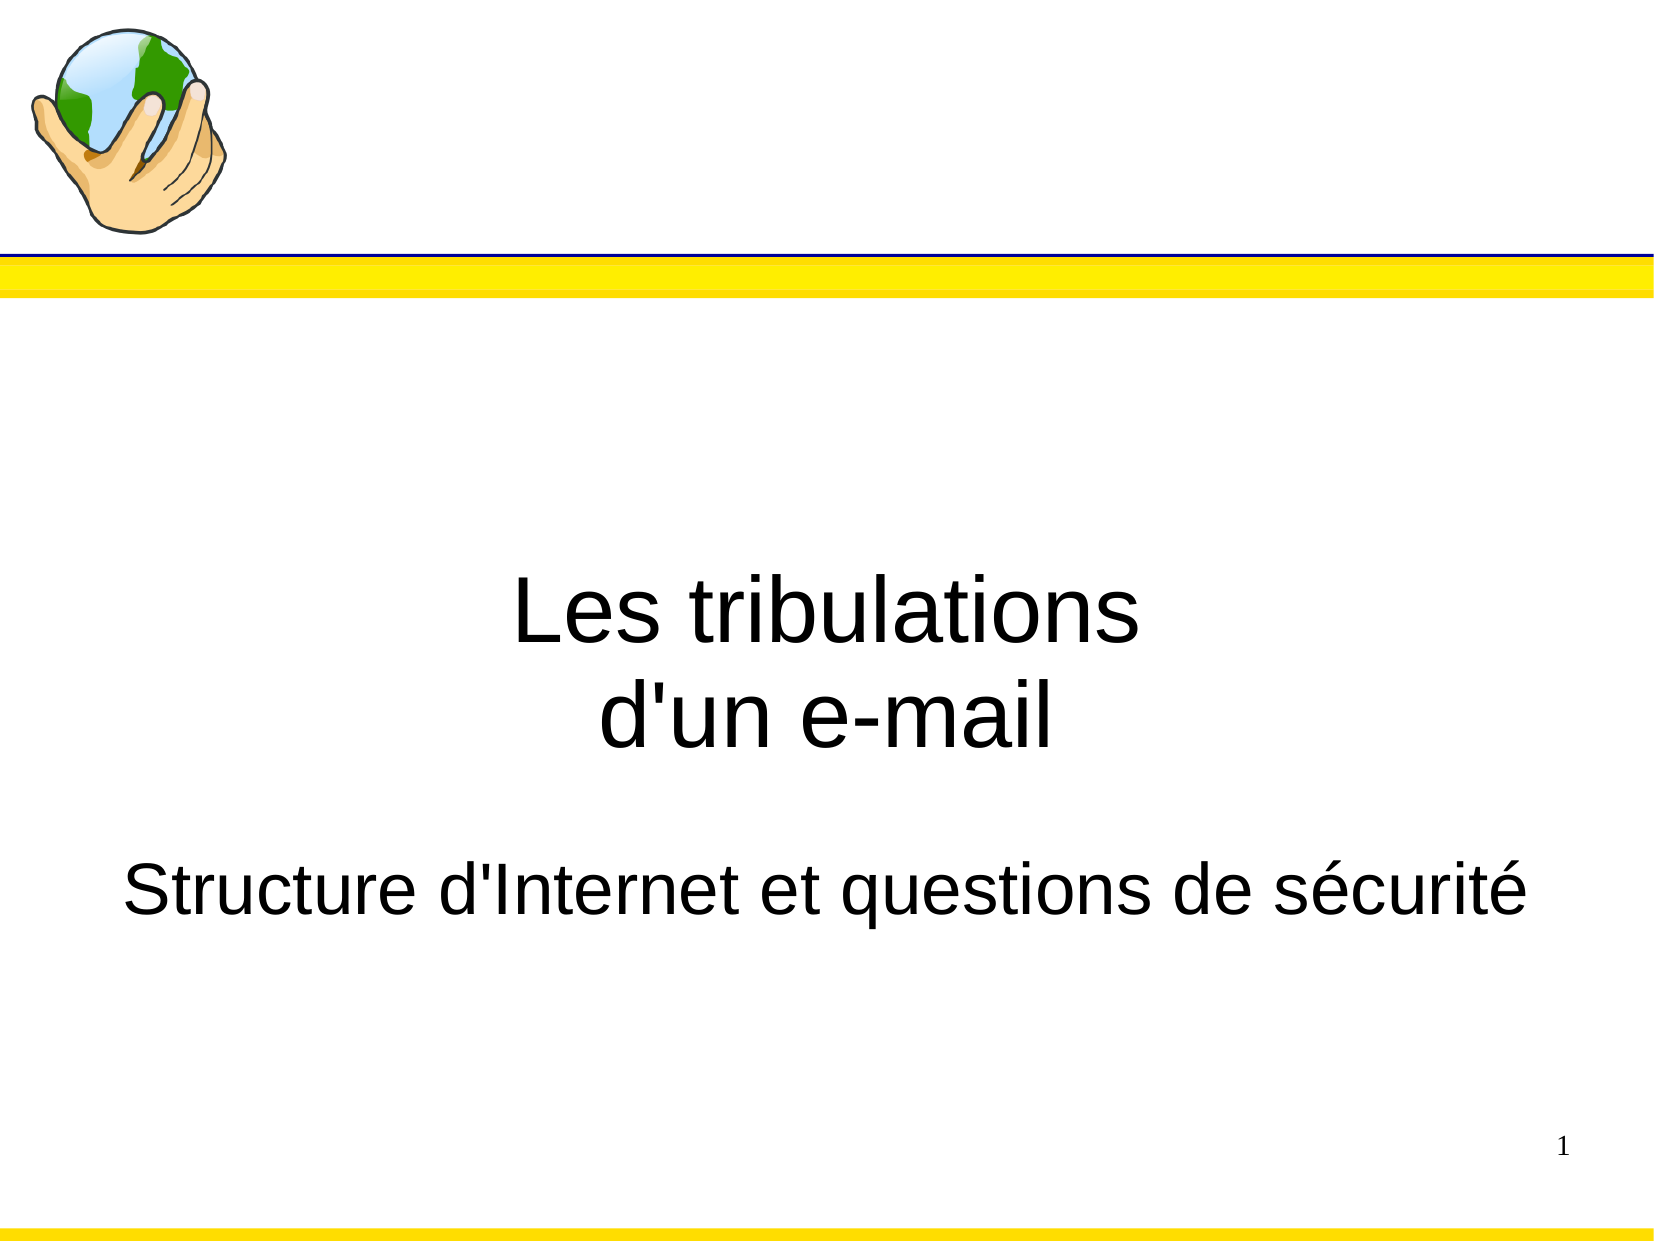

#
Les tribulations
d'un e-mail
Structure d'Internet et questions de sécurité
1